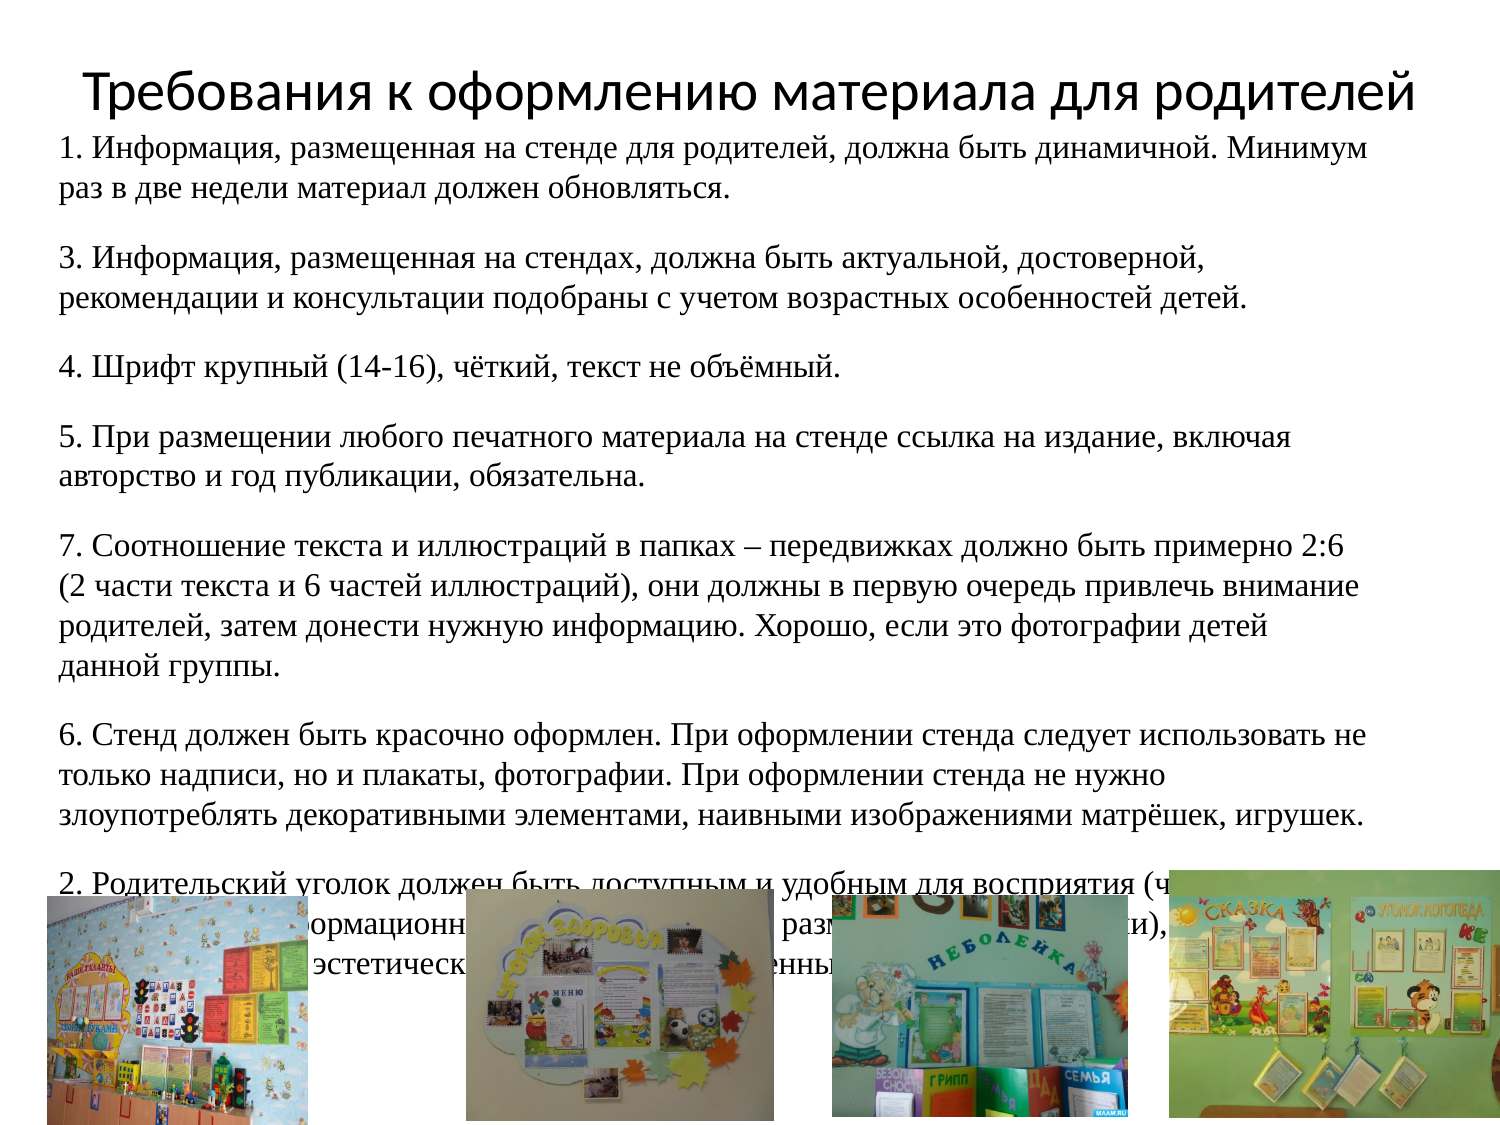

# Требования к оформлению материала для родителей
1. Информация, размещенная на стенде для родителей, должна быть динамичной. Минимум раз в две недели материал должен обновляться.
3. Информация, размещенная на стендах, должна быть актуальной, достоверной, рекомендации и консультации подобраны с учетом возрастных особенностей детей.
4. Шрифт крупный (14-16), чёткий, текст не объёмный.
5. При размещении любого печатного материала на стенде ссылка на издание, включая авторство и год публикации, обязательна.
7. Соотношение текста и иллюстраций в папках – передвижках должно быть примерно 2:6 (2 части текста и 6 частей иллюстраций), они должны в первую очередь привлечь внимание родителей, затем донести нужную информацию. Хорошо, если это фотографии детей данной группы.
6. Стенд должен быть красочно оформлен. При оформлении стенда следует использовать не только надписи, но и плакаты, фотографии. При оформлении стенда не нужно злоупотреблять декоративными элементами, наивными изображениями матрёшек, игрушек.
2. Родительский уголок должен быть доступным и удобным для восприятия (чтения) информации, информационным (приспособлены к размещению информации), содержательным, эстетически и красочно оформленным.